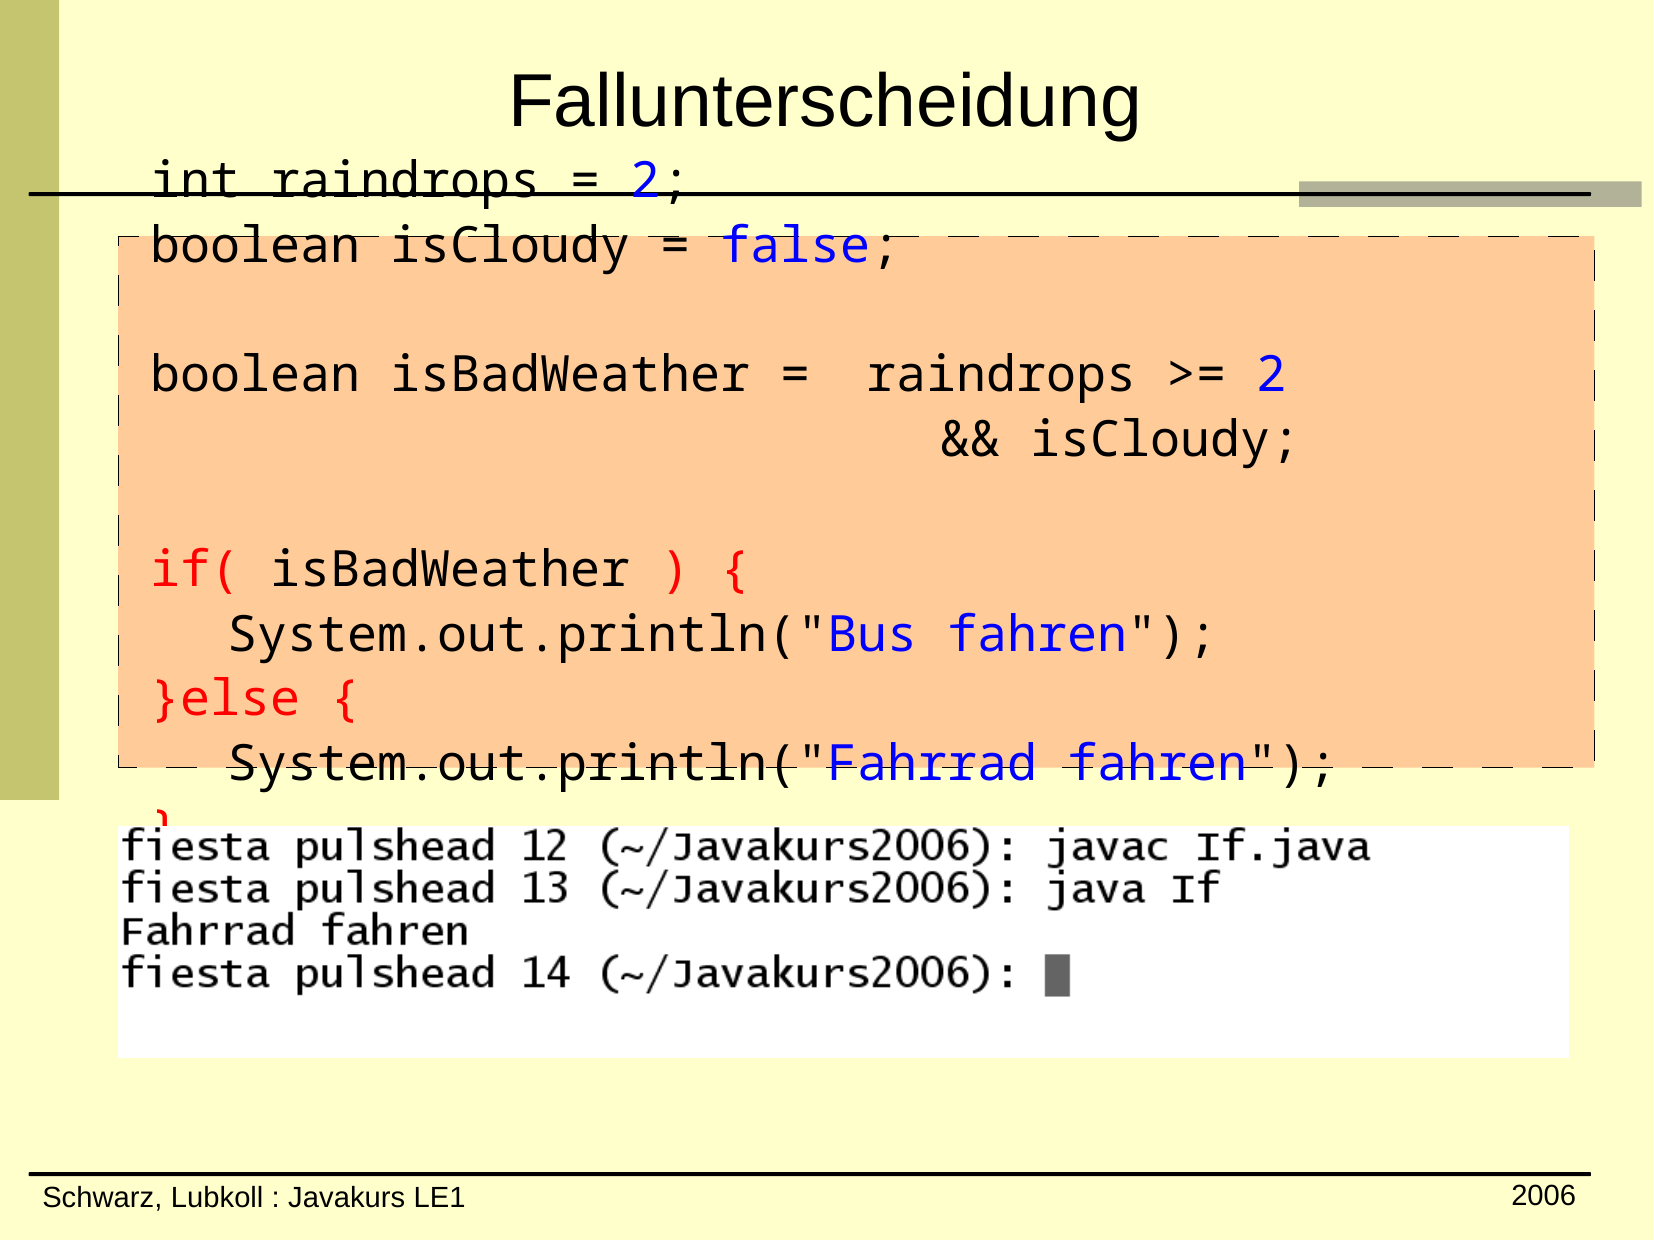

# Fallunterscheidung
int raindrops = 2;
boolean isCloudy = false;
boolean isBadWeather = 	raindrops >= 2
											&& isCloudy;
if( isBadWeather ) {
System.out.println("Bus fahren");
}else {
System.out.println("Fahrrad fahren");
}